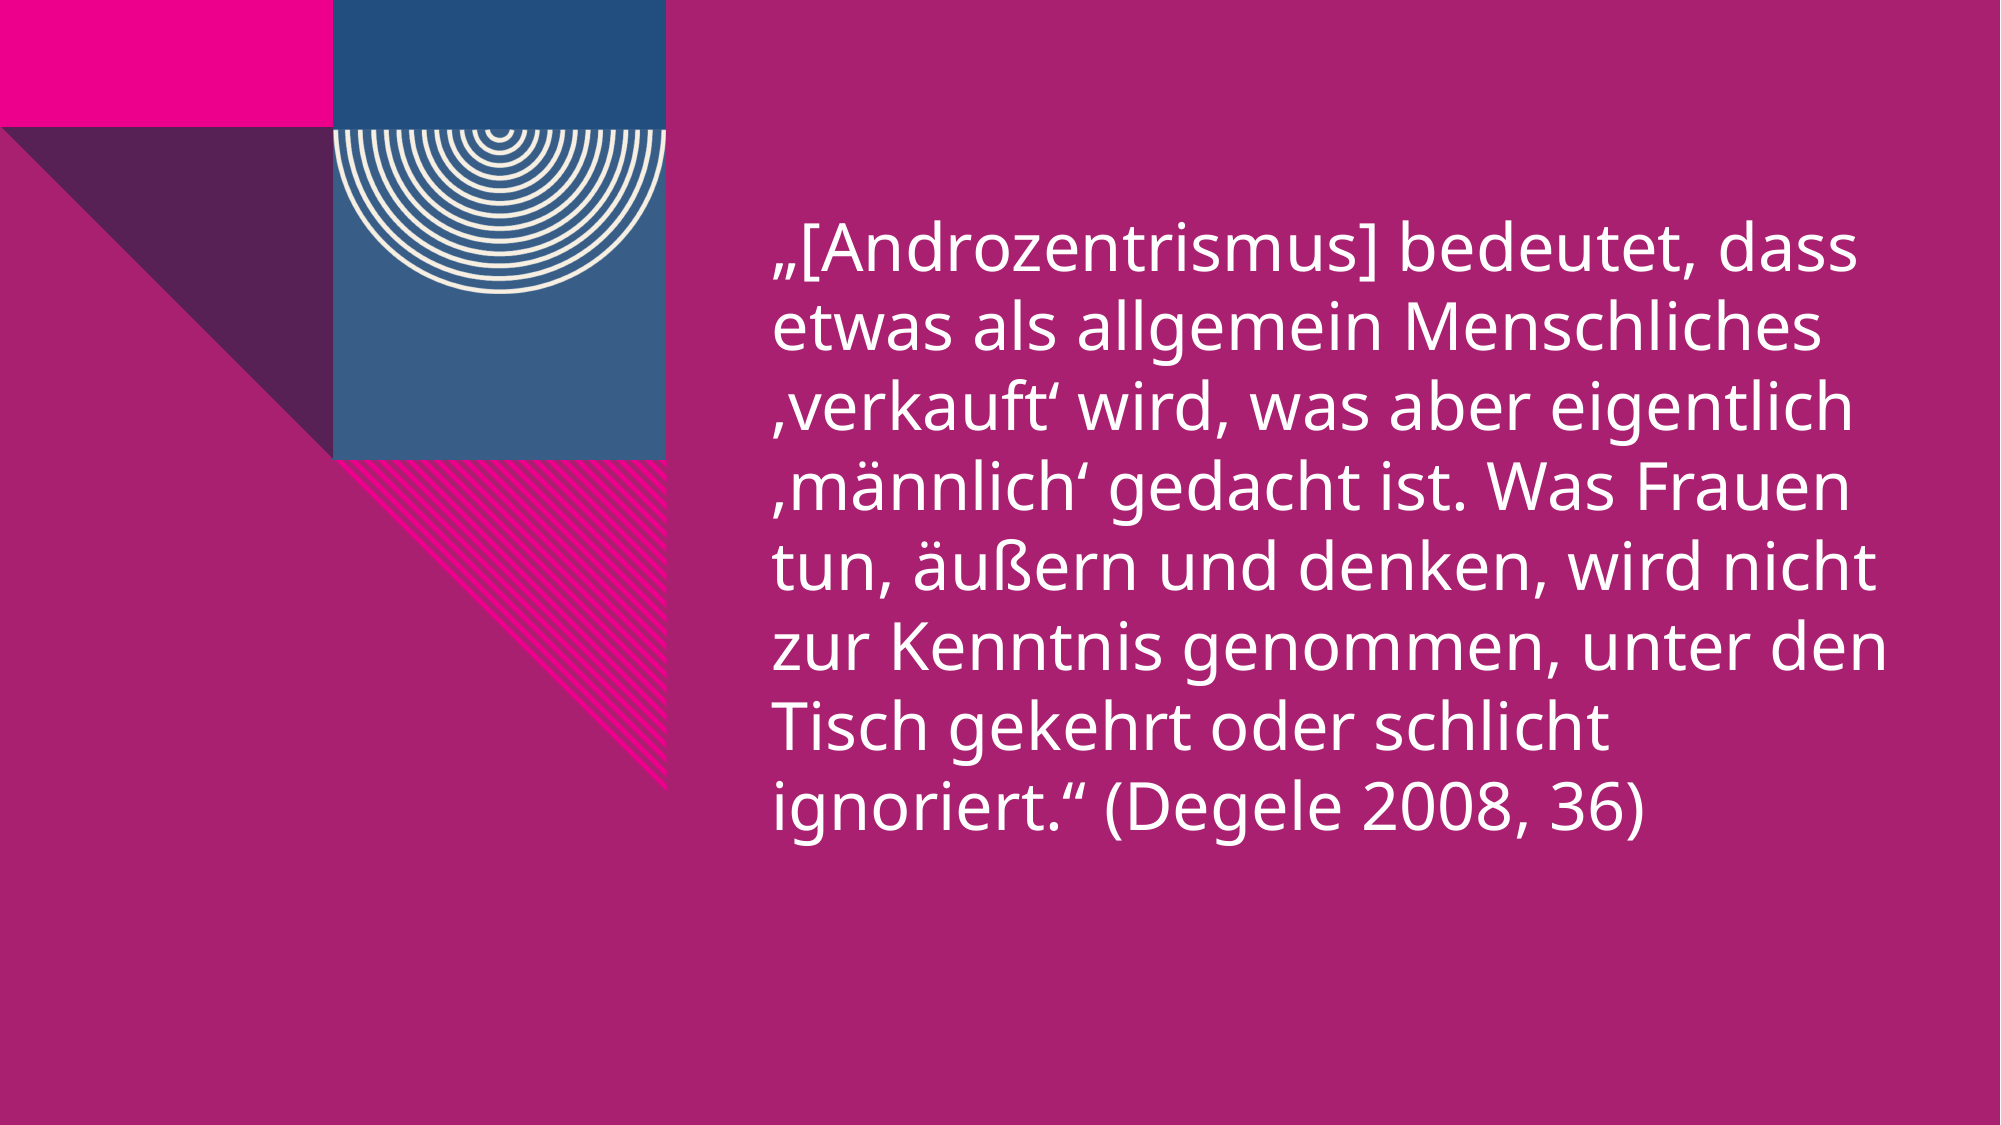

#
„[Androzentrismus] bedeutet, dass etwas als allgemein Menschliches ‚verkauft‘ wird, was aber eigentlich ‚männlich‘ gedacht ist. Was Frauen tun, äußern und denken, wird nicht zur Kenntnis genommen, unter den Tisch gekehrt oder schlicht ignoriert.“ (Degele 2008, 36)